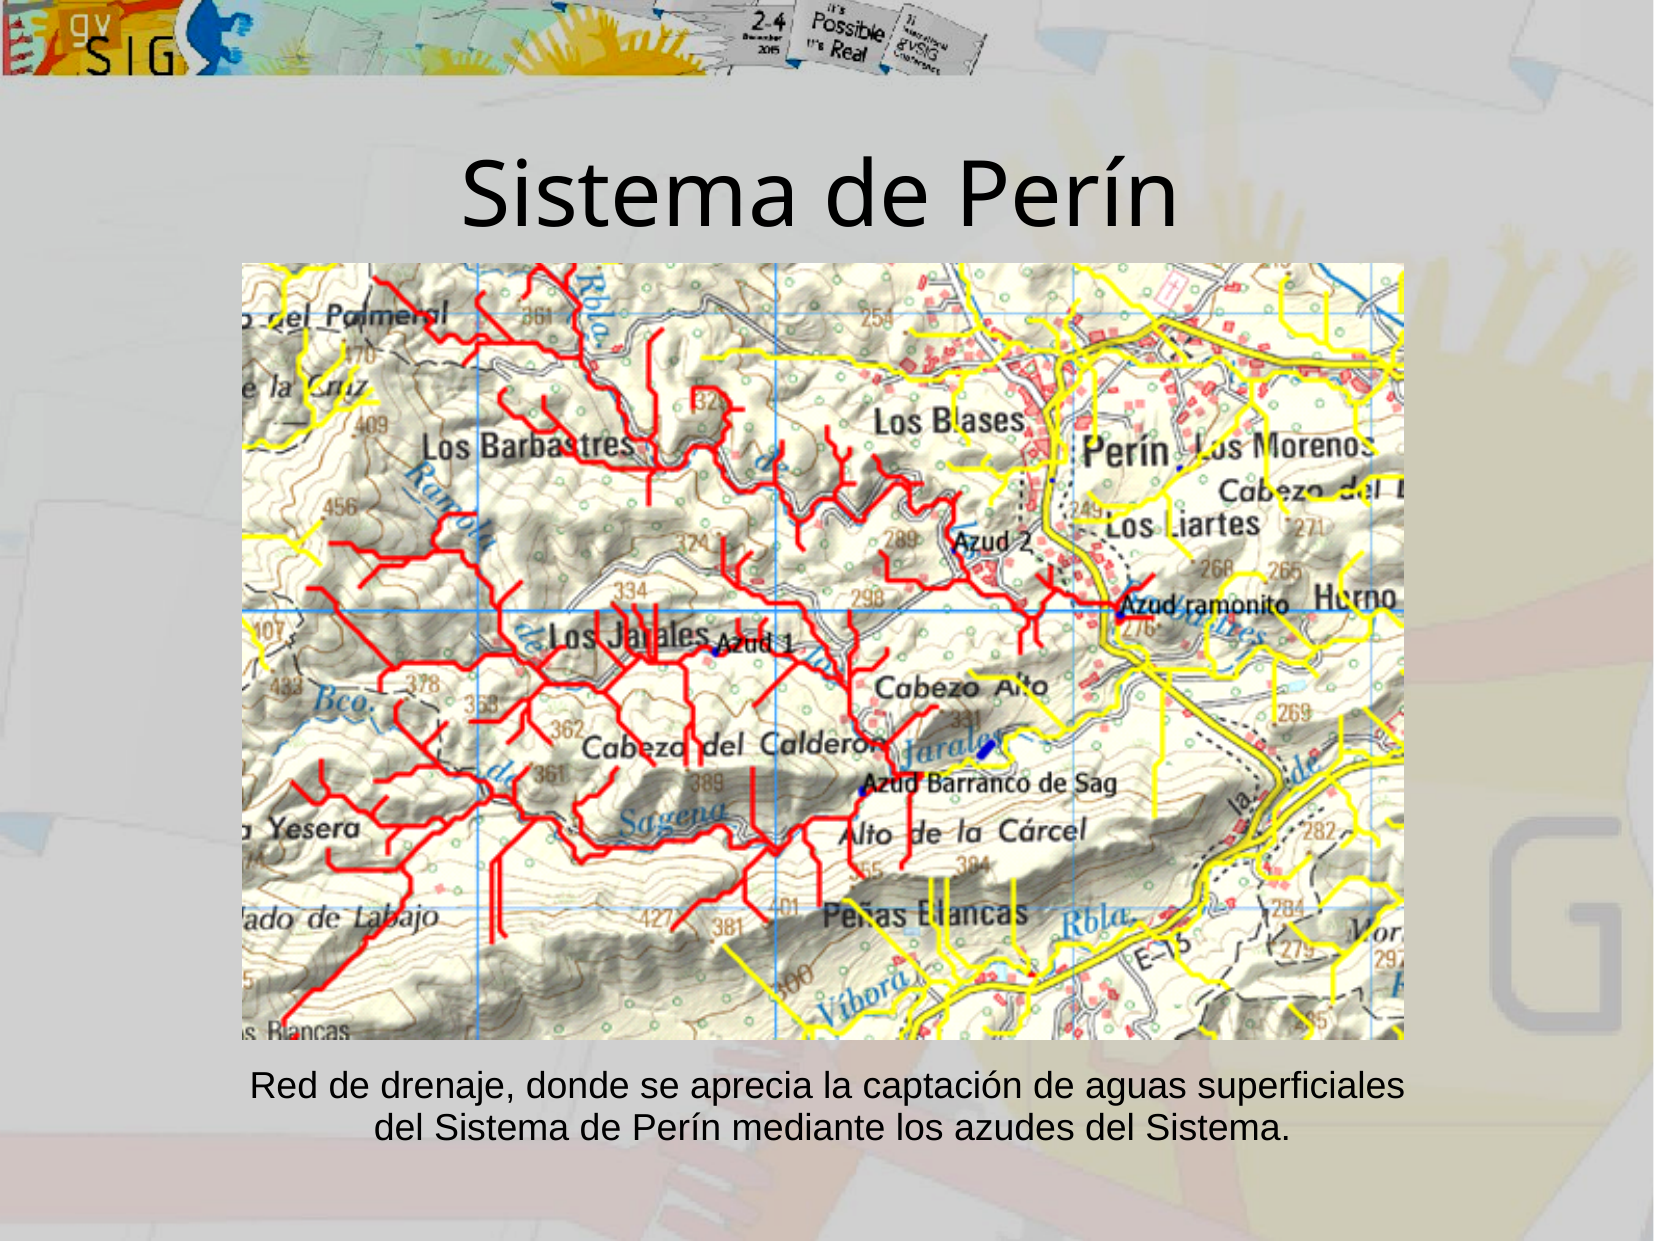

Red de drenaje, donde se aprecia la captación de aguas superficiales
del Sistema de Perín mediante los azudes del Sistema.
# Sistema de Perín